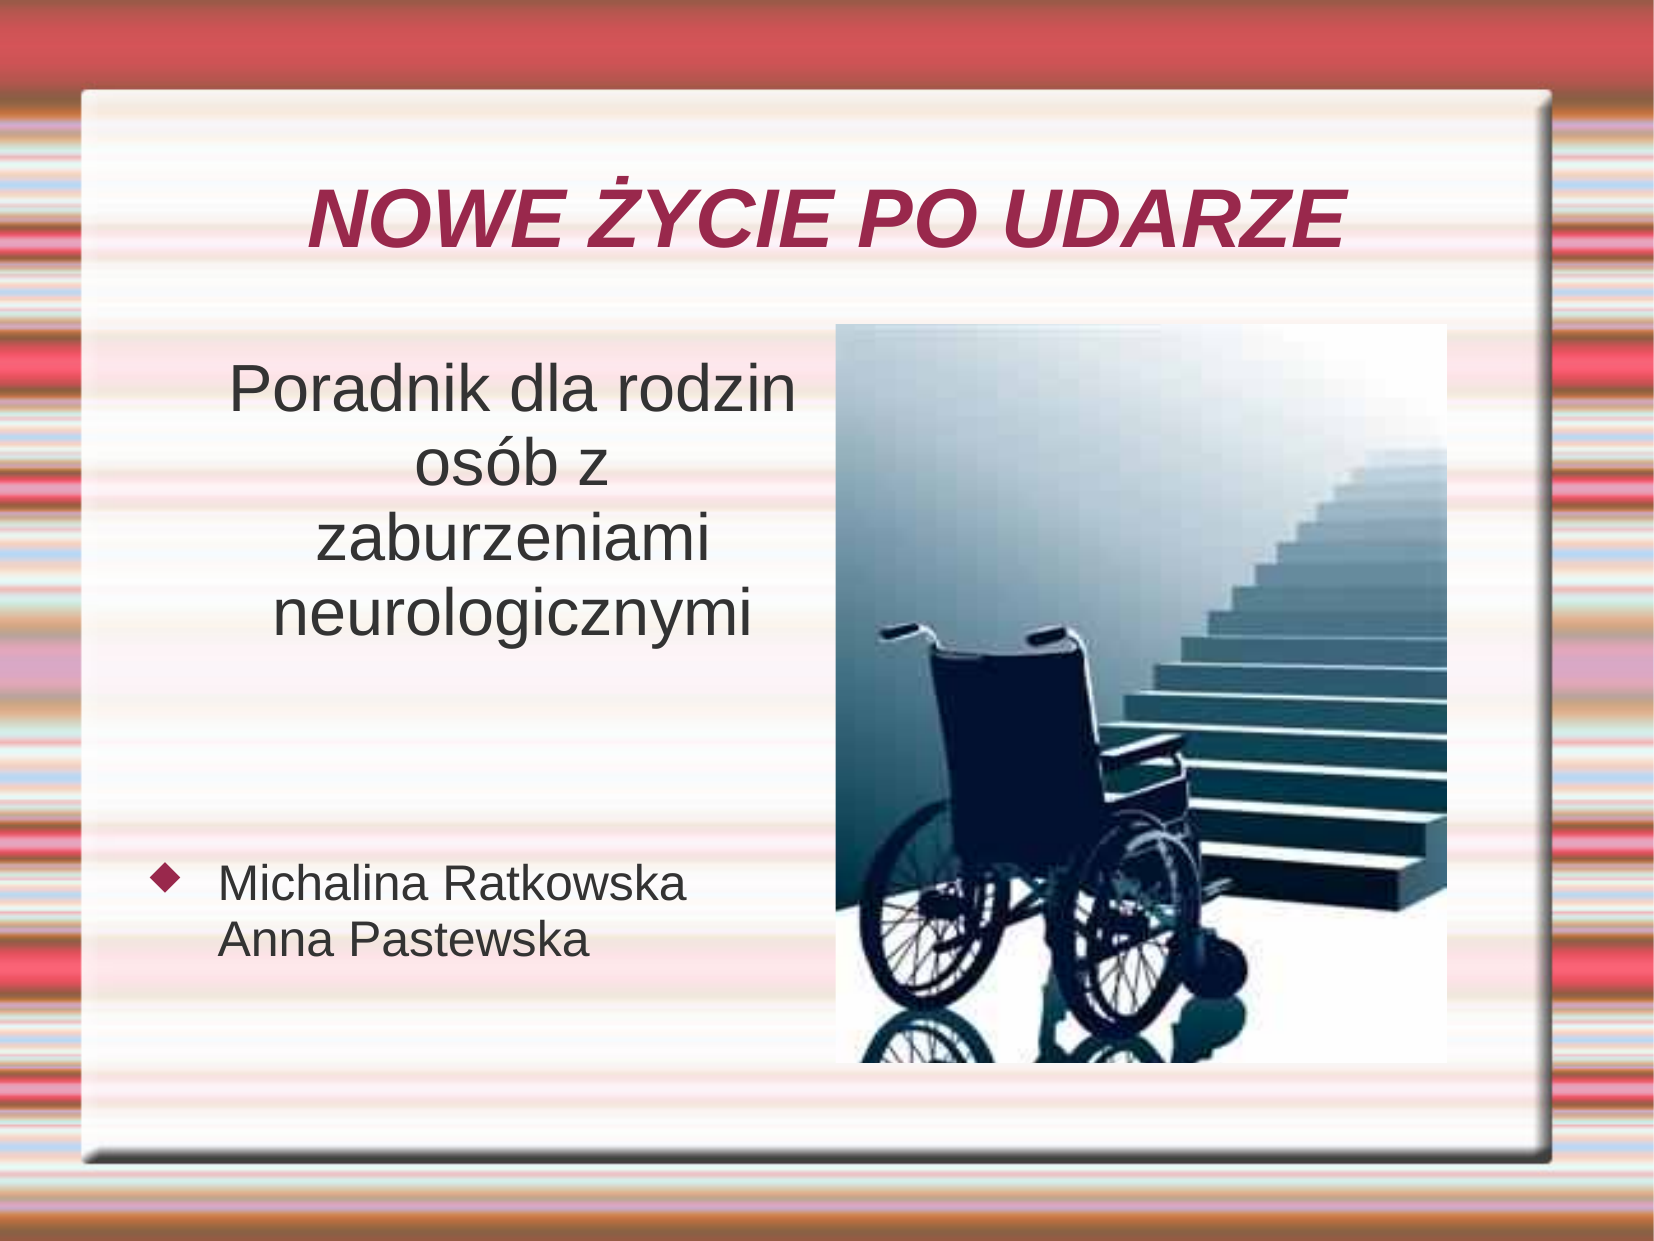

# NOWE ŻYCIE PO UDARZE
Poradnik dla rodzin osób z zaburzeniami neurologicznymi
Michalina Ratkowska
Anna Pastewska